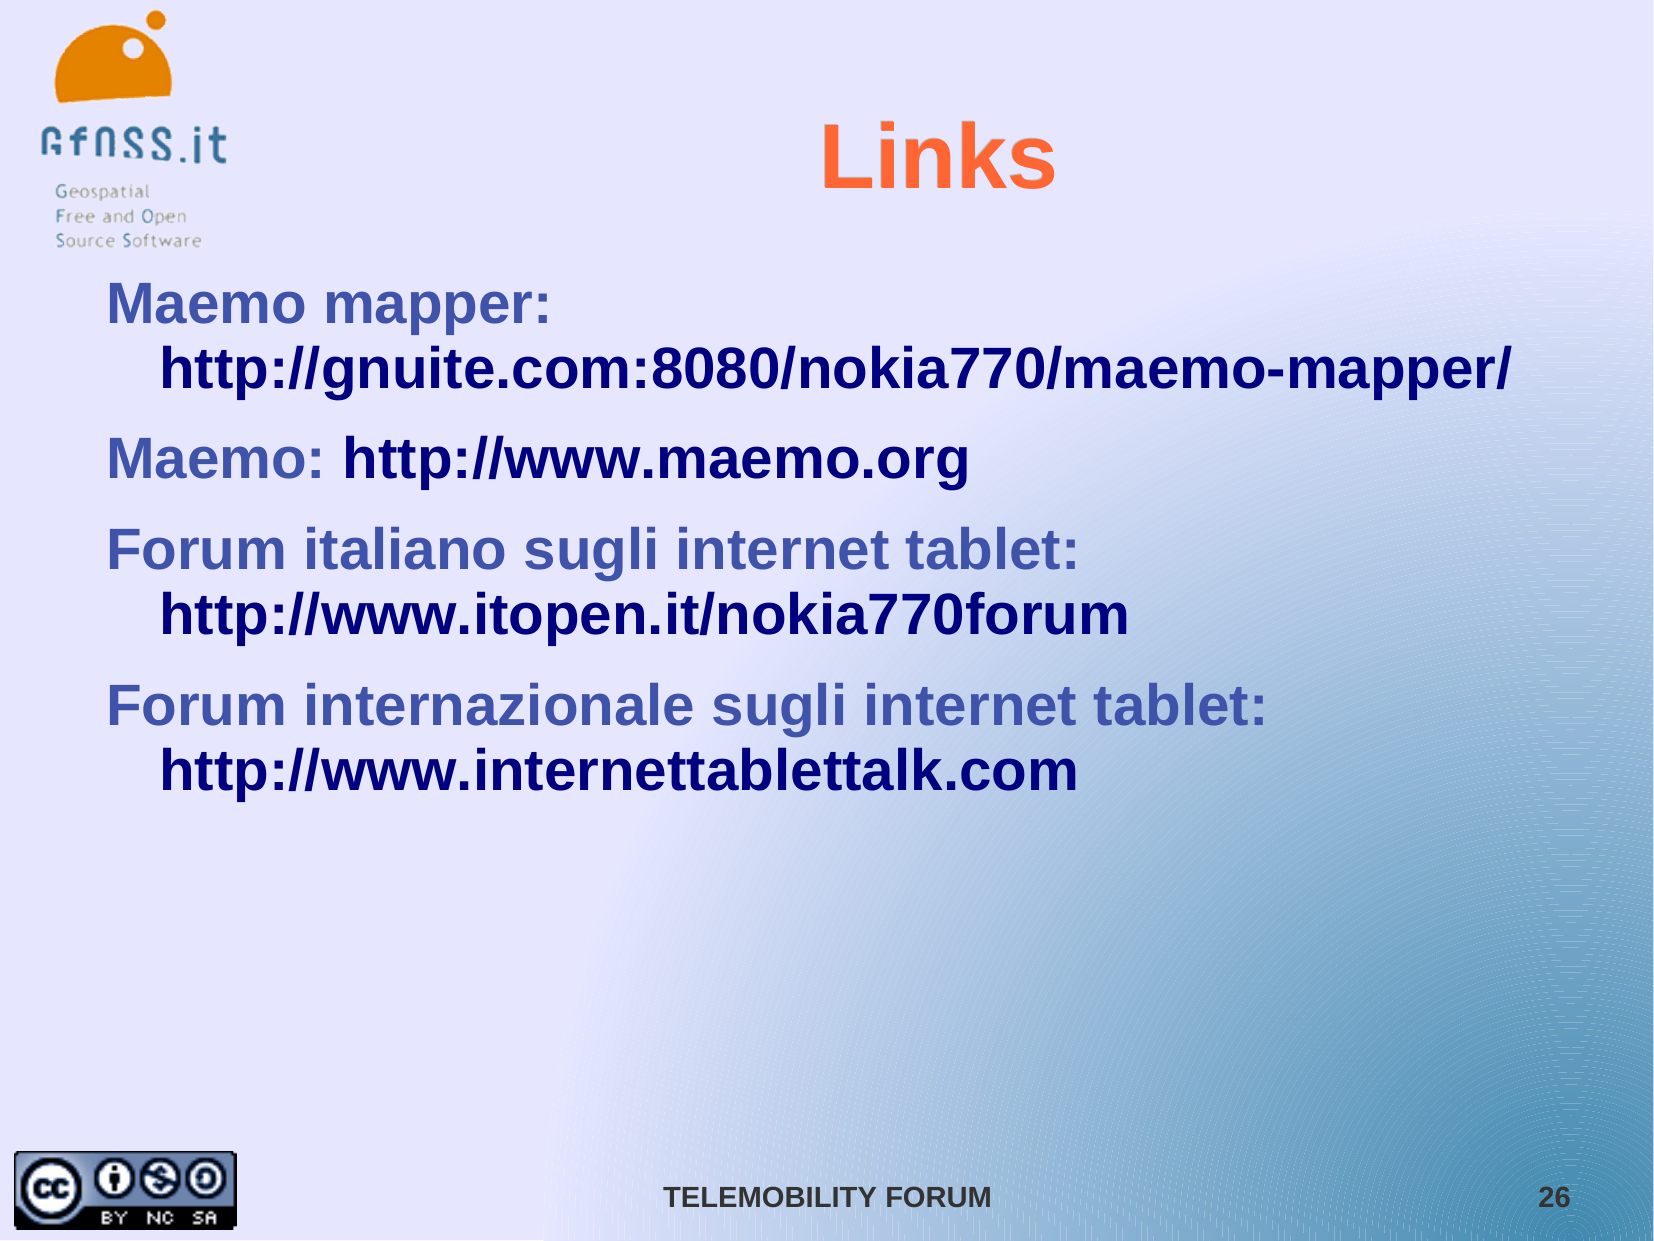

# Links
Maemo mapper: http://gnuite.com:8080/nokia770/maemo-mapper/
Maemo: http://www.maemo.org
Forum italiano sugli internet tablet: http://www.itopen.it/nokia770forum
Forum internazionale sugli internet tablet: http://www.internettablettalk.com
INSERIRE NOME EVENTO
26